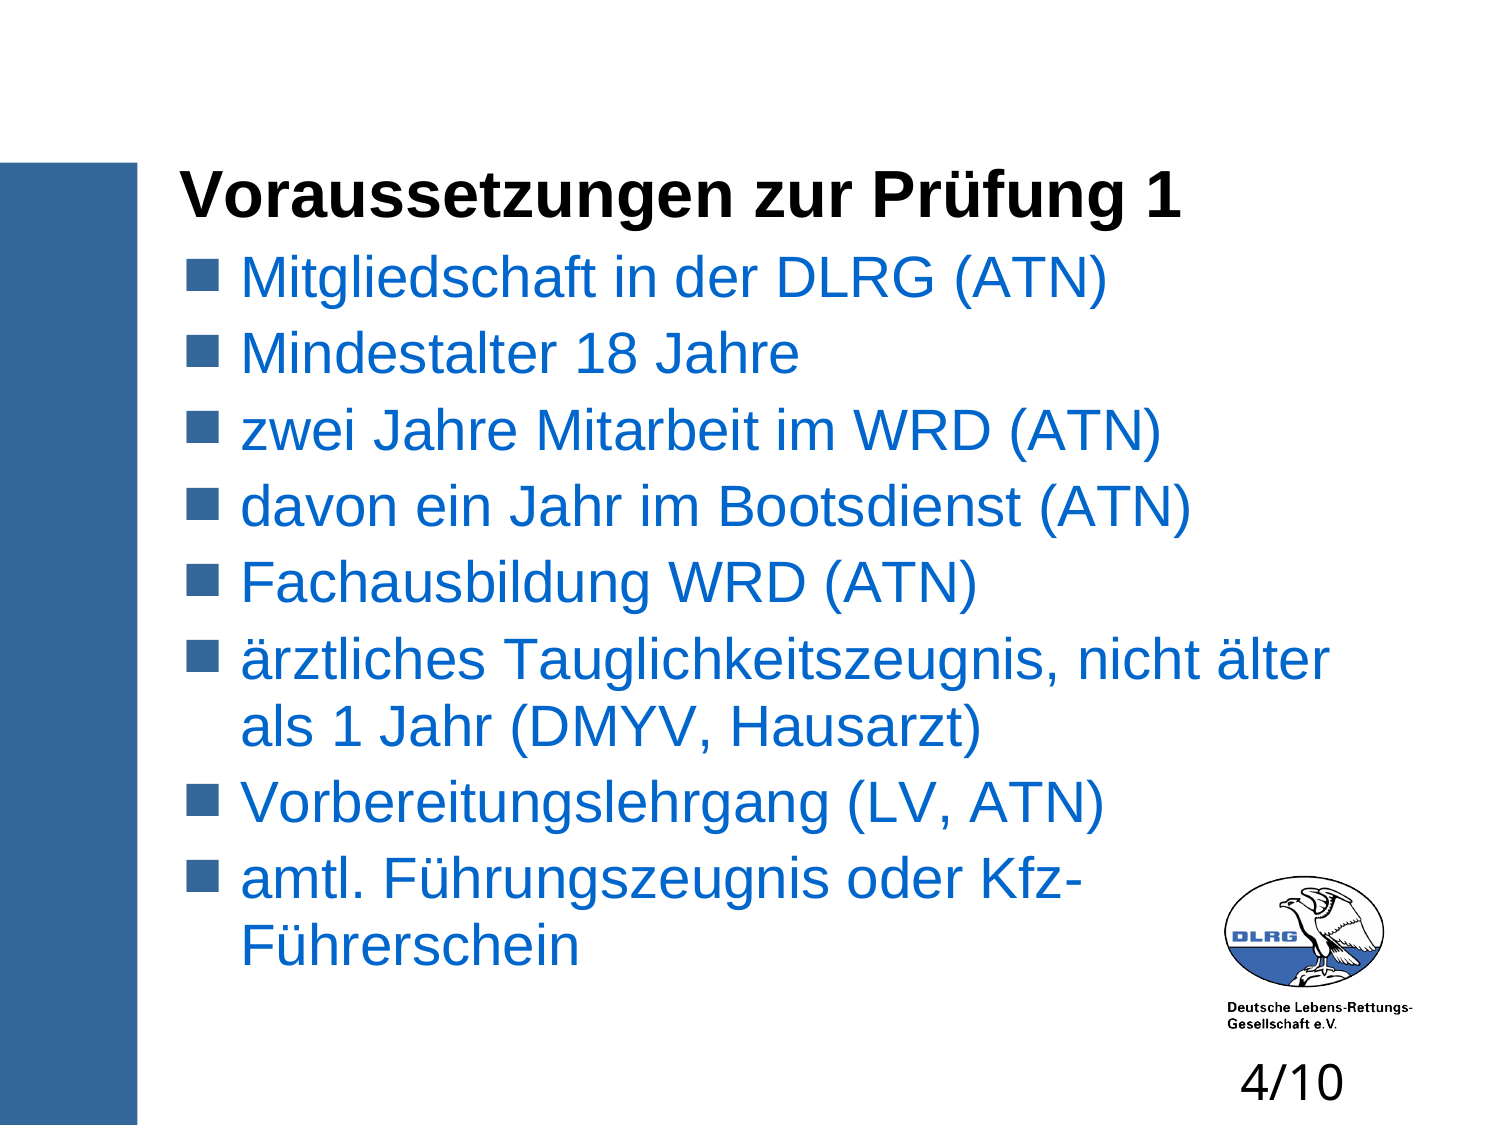

# Voraussetzungen zur Prüfung 1
Mitgliedschaft in der DLRG (ATN)
Mindestalter 18 Jahre
zwei Jahre Mitarbeit im WRD (ATN)
davon ein Jahr im Bootsdienst (ATN)
Fachausbildung WRD (ATN)
ärztliches Tauglichkeitszeugnis, nicht älter als 1 Jahr (DMYV, Hausarzt)
Vorbereitungslehrgang (LV, ATN)
amtl. Führungszeugnis oder Kfz-Führerschein